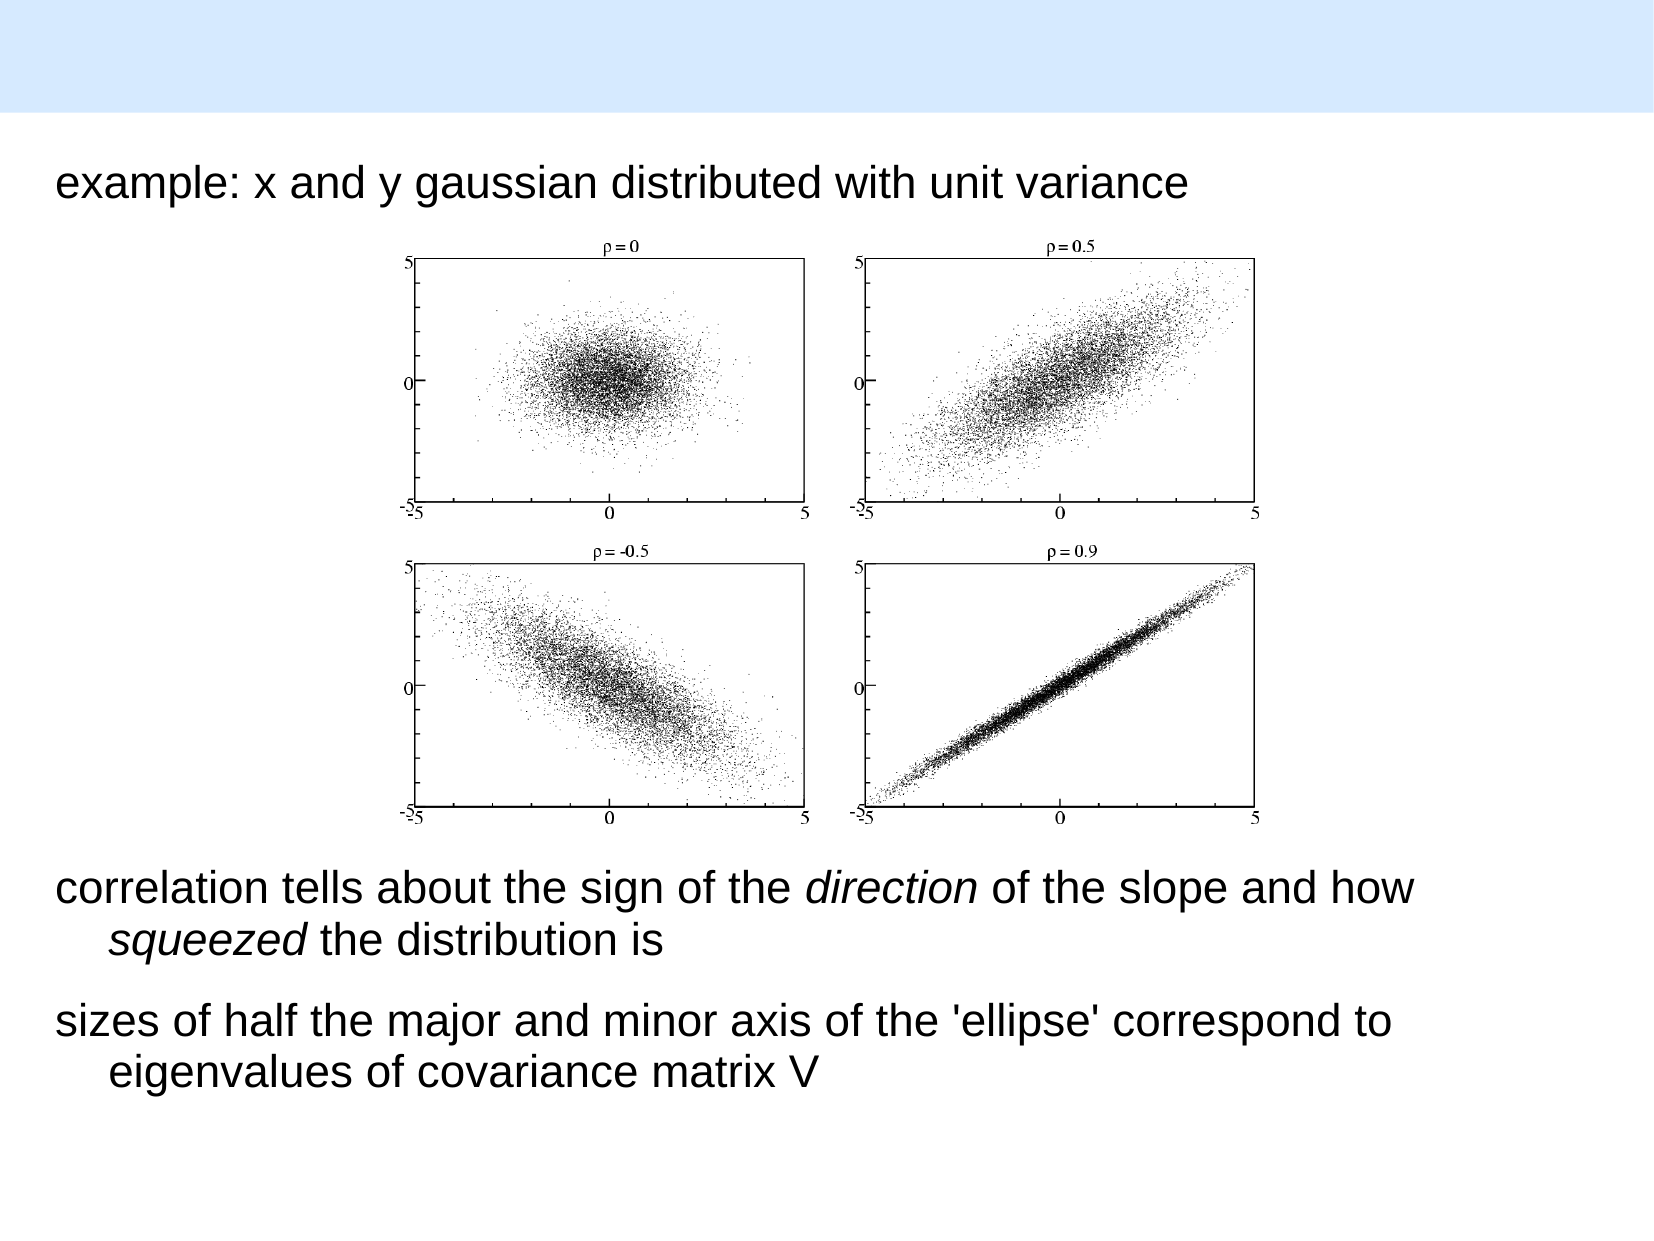

#
example: x and y gaussian distributed with unit variance
correlation tells about the sign of the direction of the slope and how squeezed the distribution is
sizes of half the major and minor axis of the 'ellipse' correspond to eigenvalues of covariance matrix V